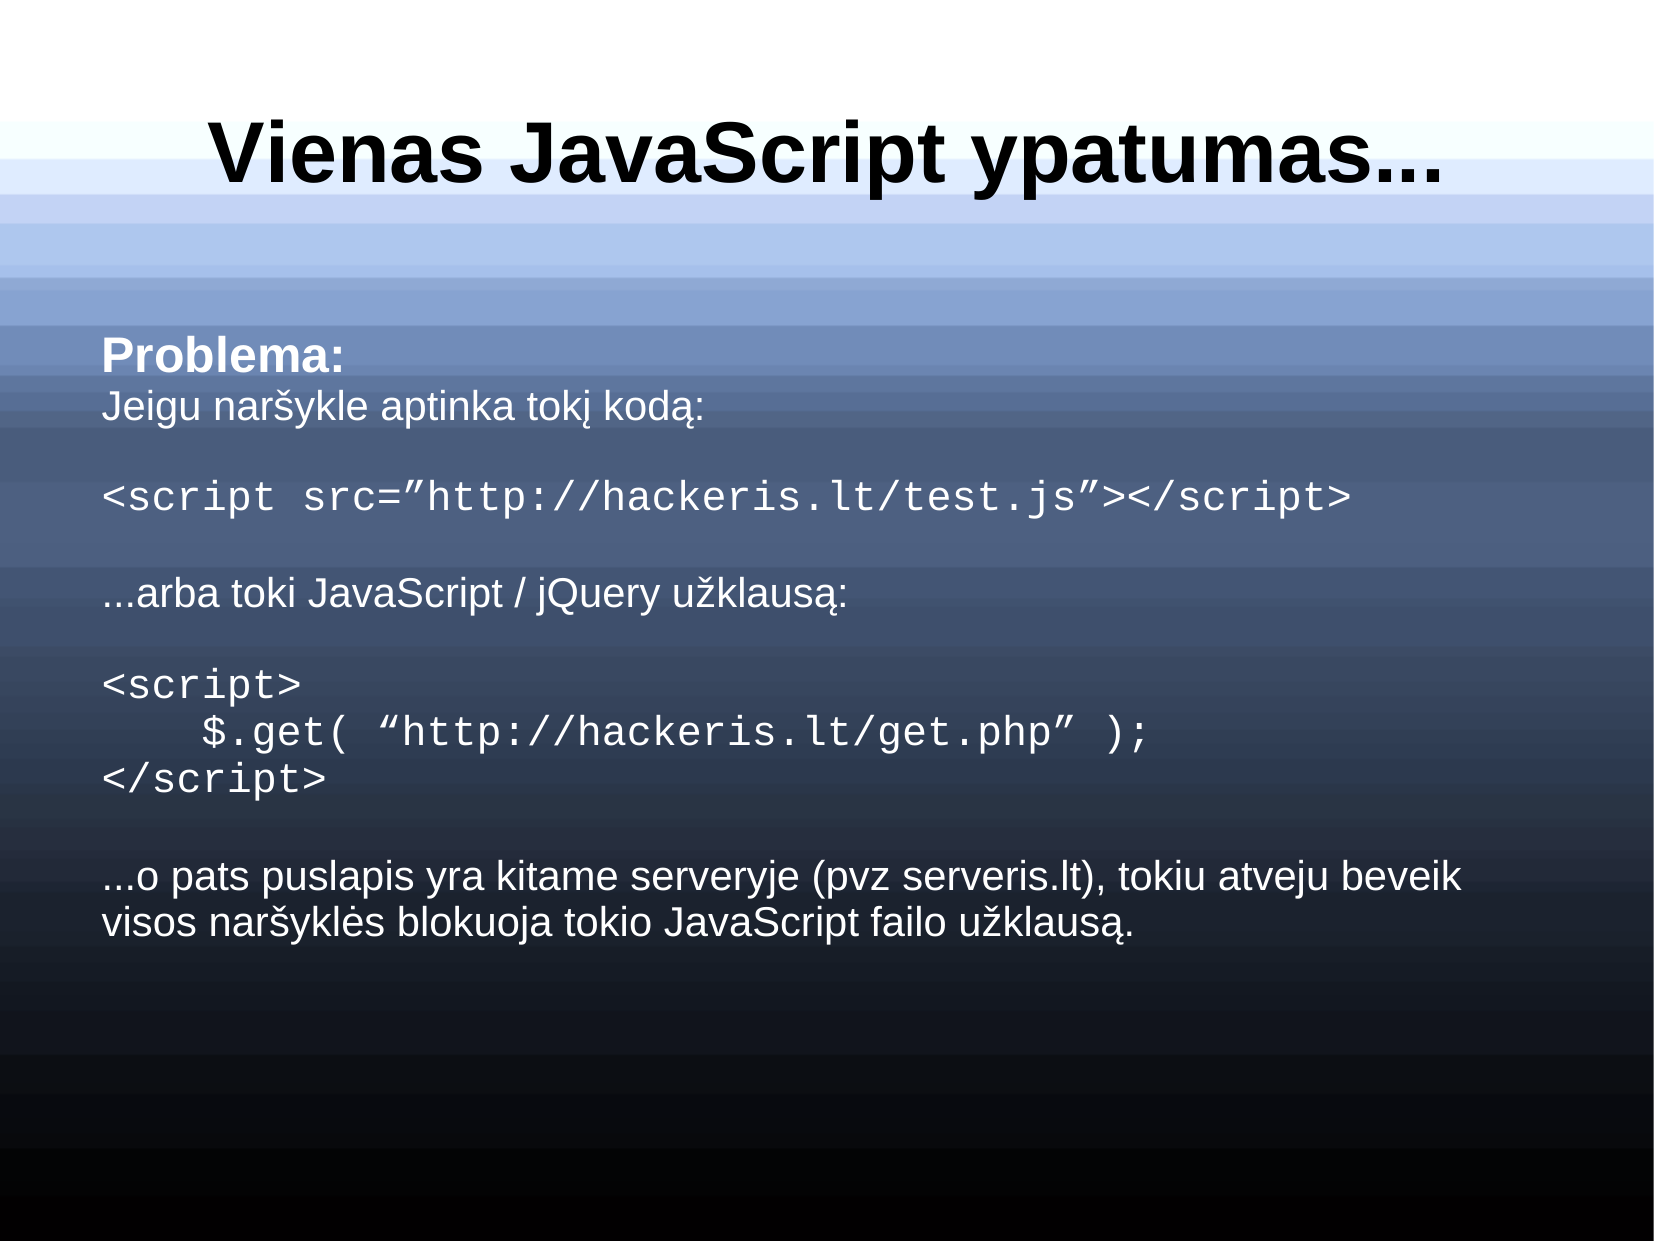

# Vienas JavaScript ypatumas...
Problema:
Jeigu naršykle aptinka tokį kodą:
<script src=”http://hackeris.lt/test.js”></script>
...arba toki JavaScript / jQuery užklausą:
<script>
 $.get( “http://hackeris.lt/get.php” );
</script>
...o pats puslapis yra kitame serveryje (pvz serveris.lt), tokiu atveju beveik visos naršyklės blokuoja tokio JavaScript failo užklausą.